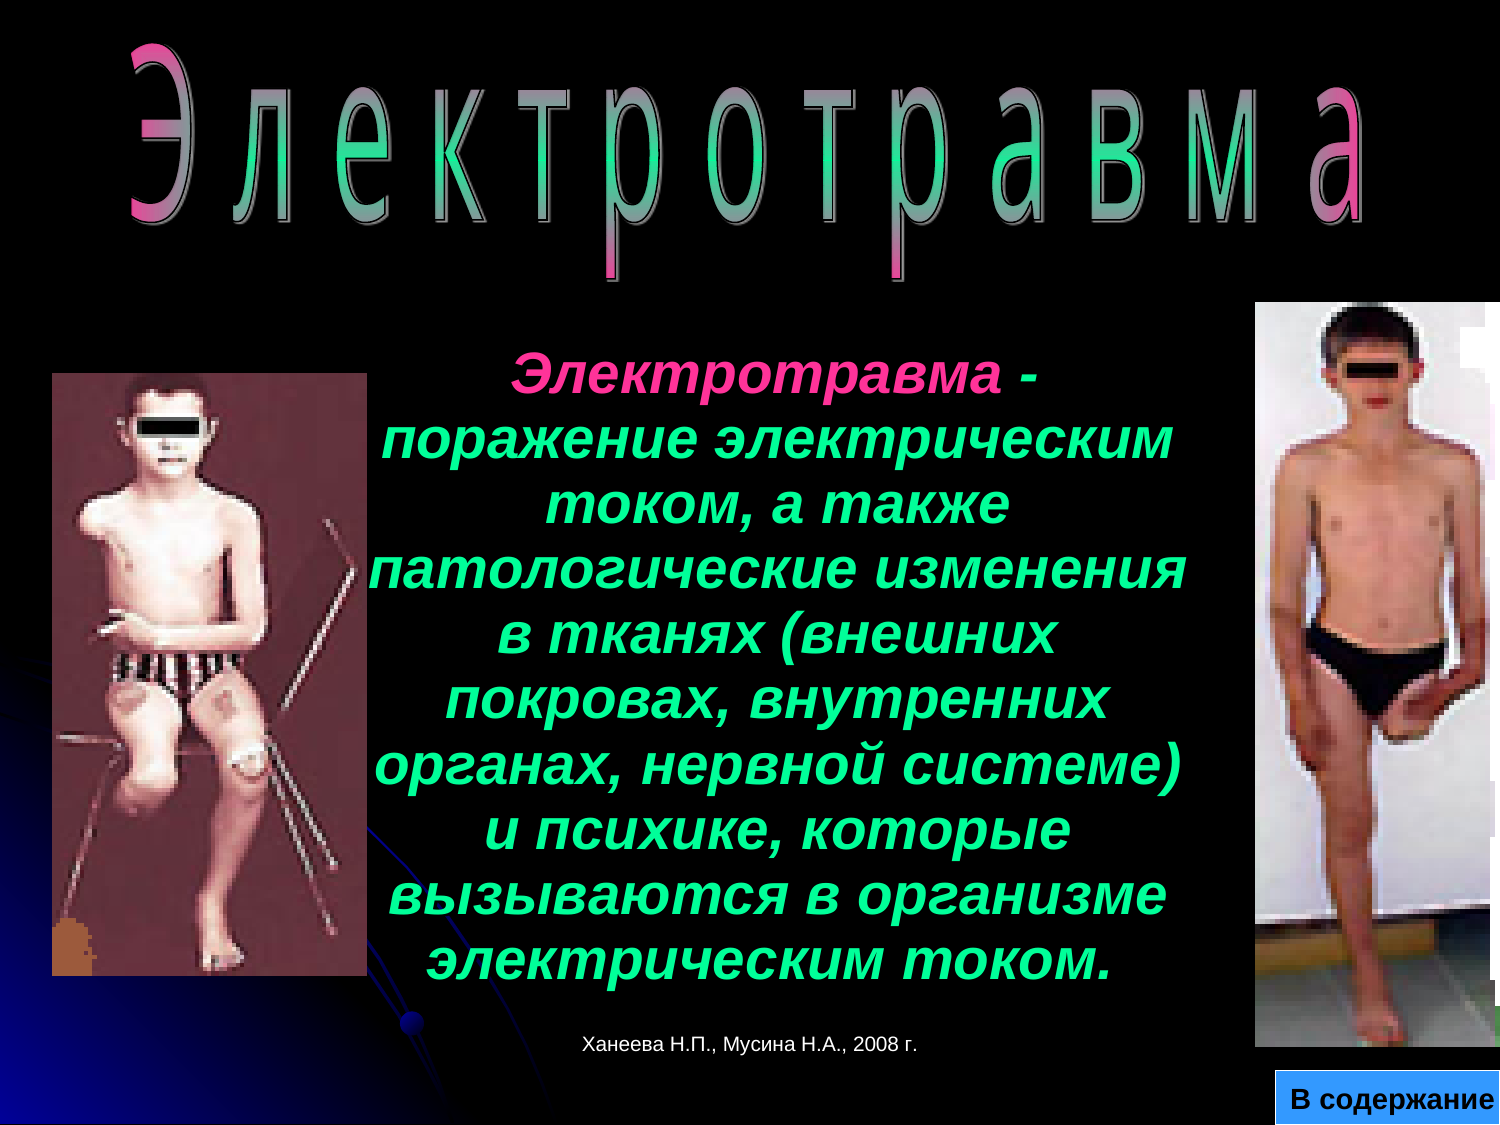

Электротравма
# Электротравма - поражение электрическим током, а также патологические изменения в тканях (внешних покровах, внутренних органах, нервной системе) и психике, которые вызываются в организме электрическим током.
Ханеева Н.П., Мусина Н.А., 2008 г.
В содержание